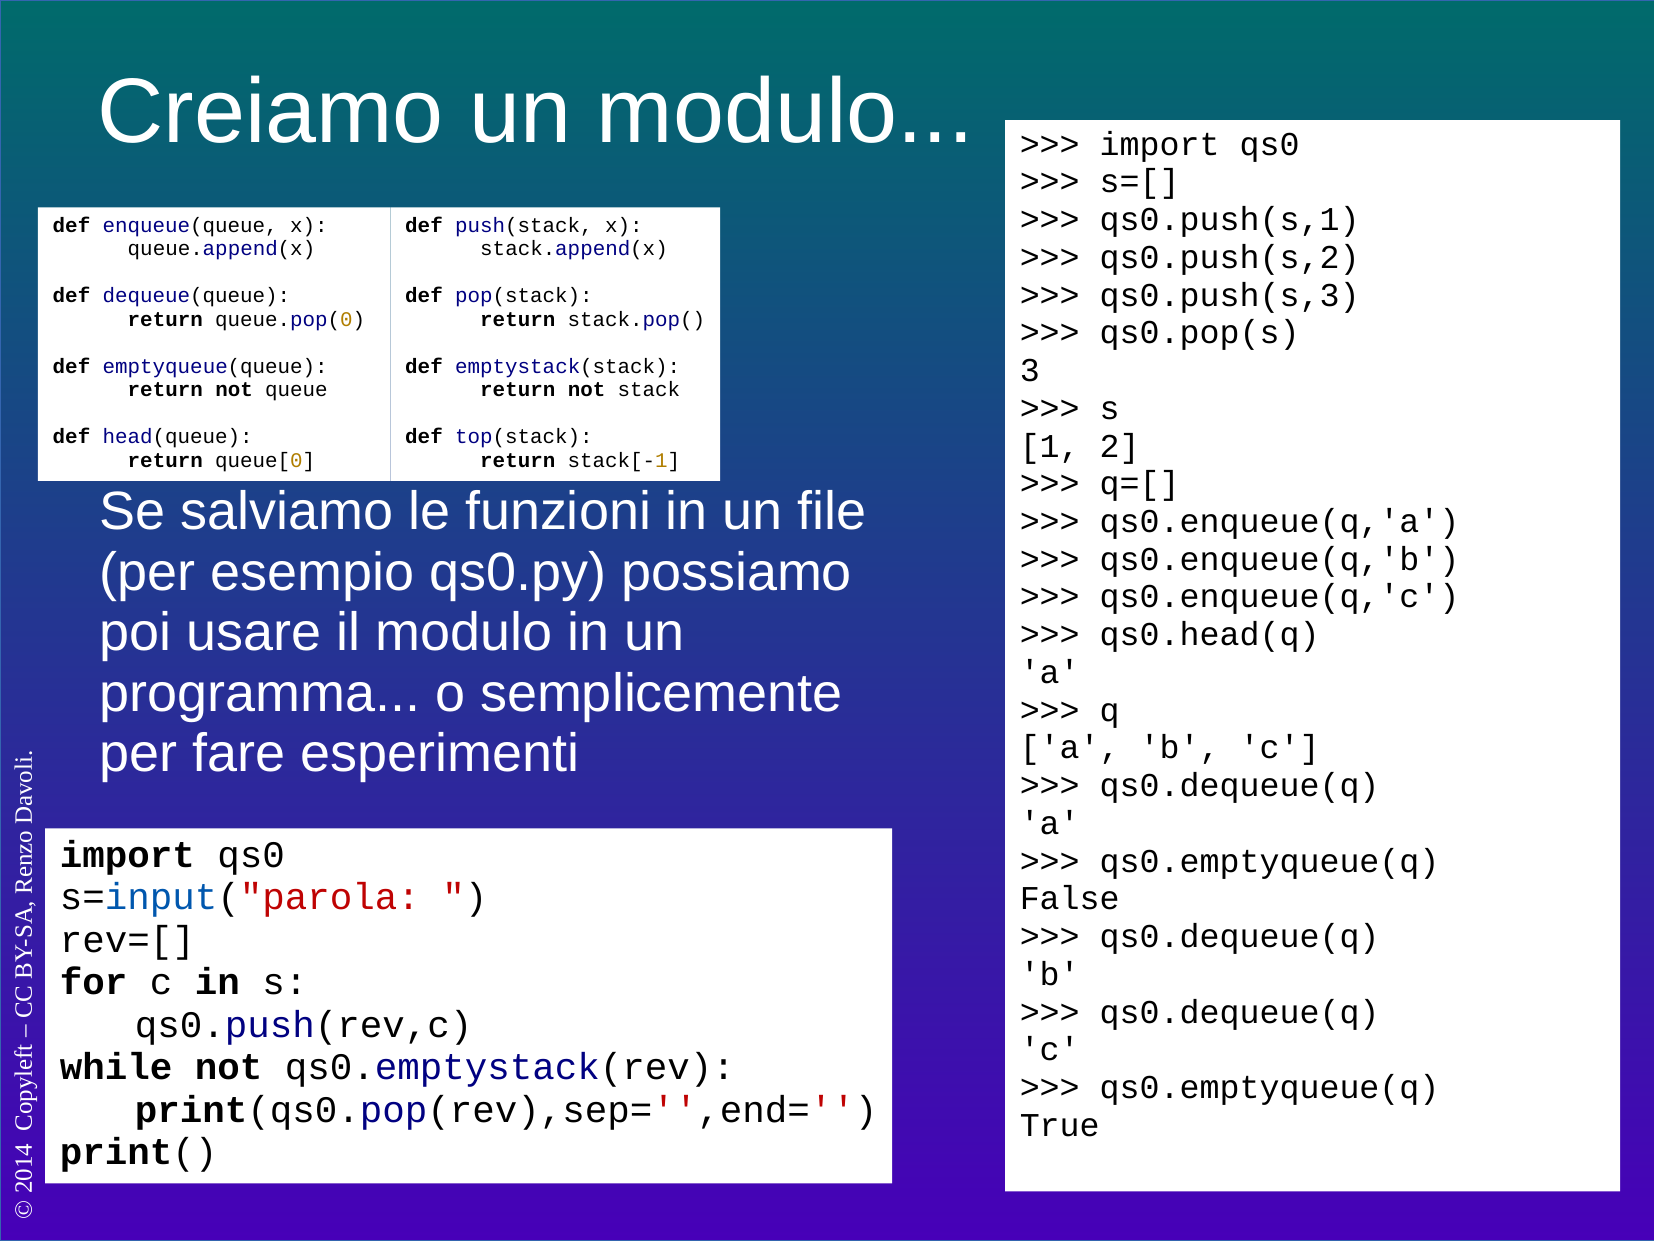

# Creiamo un modulo...
>>> import qs0
>>> s=[]
>>> qs0.push(s,1)
>>> qs0.push(s,2)
>>> qs0.push(s,3)
>>> qs0.pop(s)
3
>>> s
[1, 2]
>>> q=[]
>>> qs0.enqueue(q,'a')
>>> qs0.enqueue(q,'b')
>>> qs0.enqueue(q,'c')
>>> qs0.head(q)
'a'
>>> q
['a', 'b', 'c']
>>> qs0.dequeue(q)
'a'
>>> qs0.emptyqueue(q)
False
>>> qs0.dequeue(q)
'b'
>>> qs0.dequeue(q)
'c'
>>> qs0.emptyqueue(q)
True
def enqueue(queue, x):
	queue.append(x)
def dequeue(queue):
	return queue.pop(0)
def emptyqueue(queue):
	return not queue
def head(queue):
	return queue[0]
def push(stack, x):
	stack.append(x)
def pop(stack):
	return stack.pop()
def emptystack(stack):
	return not stack
def top(stack):
	return stack[-1]
Se salviamo le funzioni in un file (per esempio qs0.py) possiamo poi usare il modulo in un programma... o semplicemente per fare esperimenti
import qs0
s=input("parola: ")
rev=[]
for c in s:
	qs0.push(rev,c)
while not qs0.emptystack(rev):
	print(qs0.pop(rev),sep='',end='')
print()